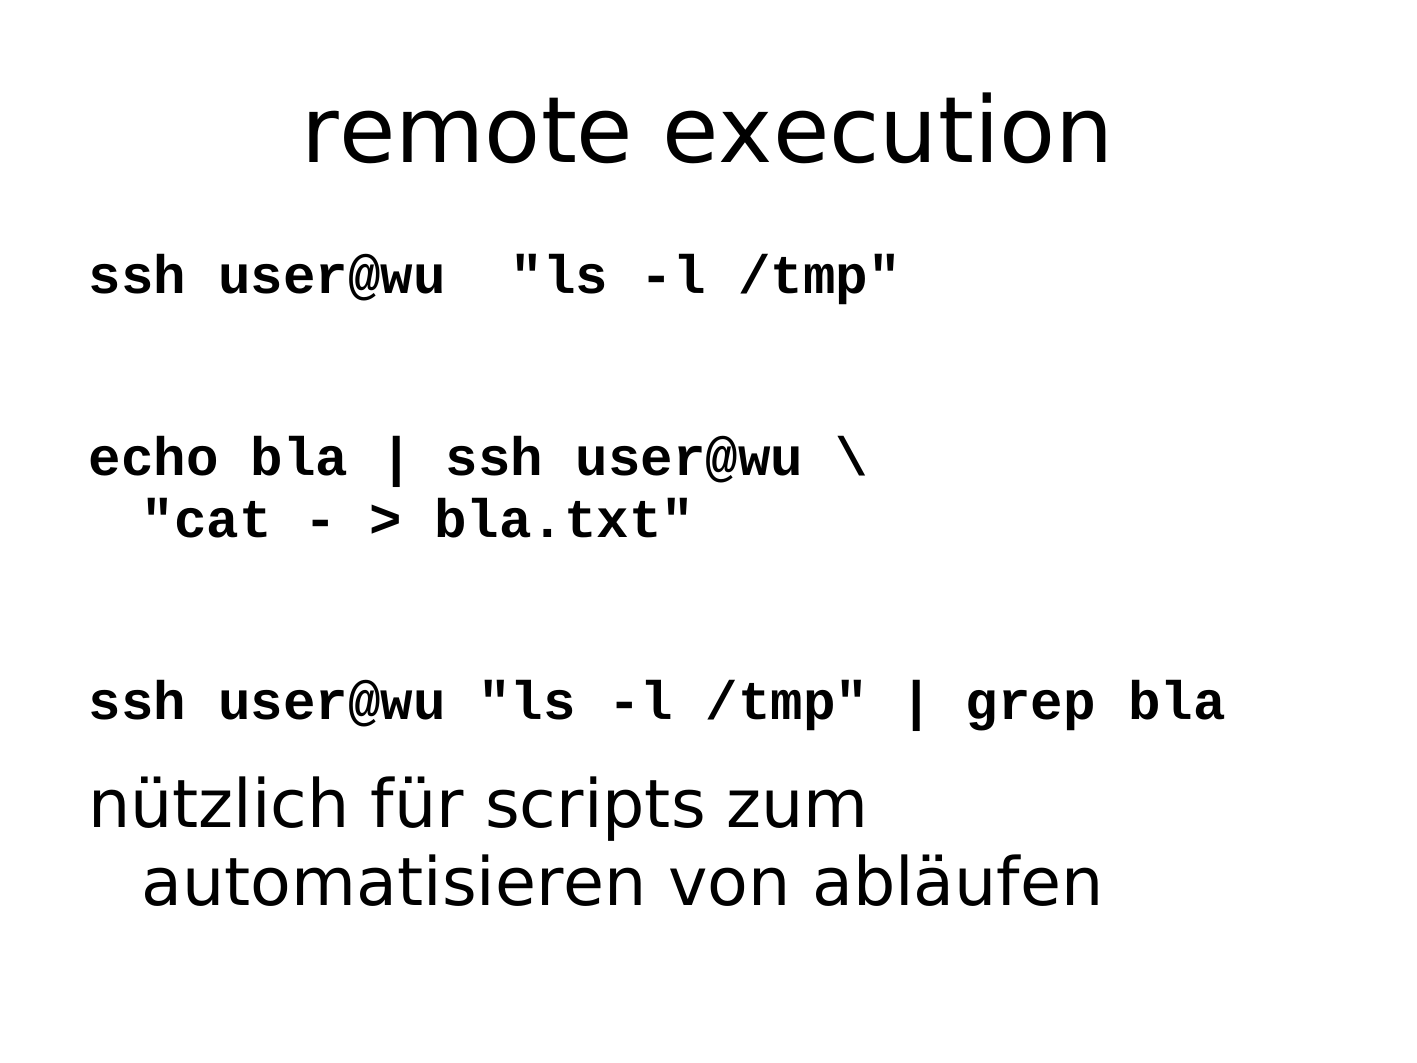

# remote execution
ssh user@wu "ls -l /tmp"
echo bla | ssh user@wu \
"cat - > bla.txt"
ssh user@wu "ls -l /tmp" | grep bla
nützlich für scripts zum automatisieren von abläufen